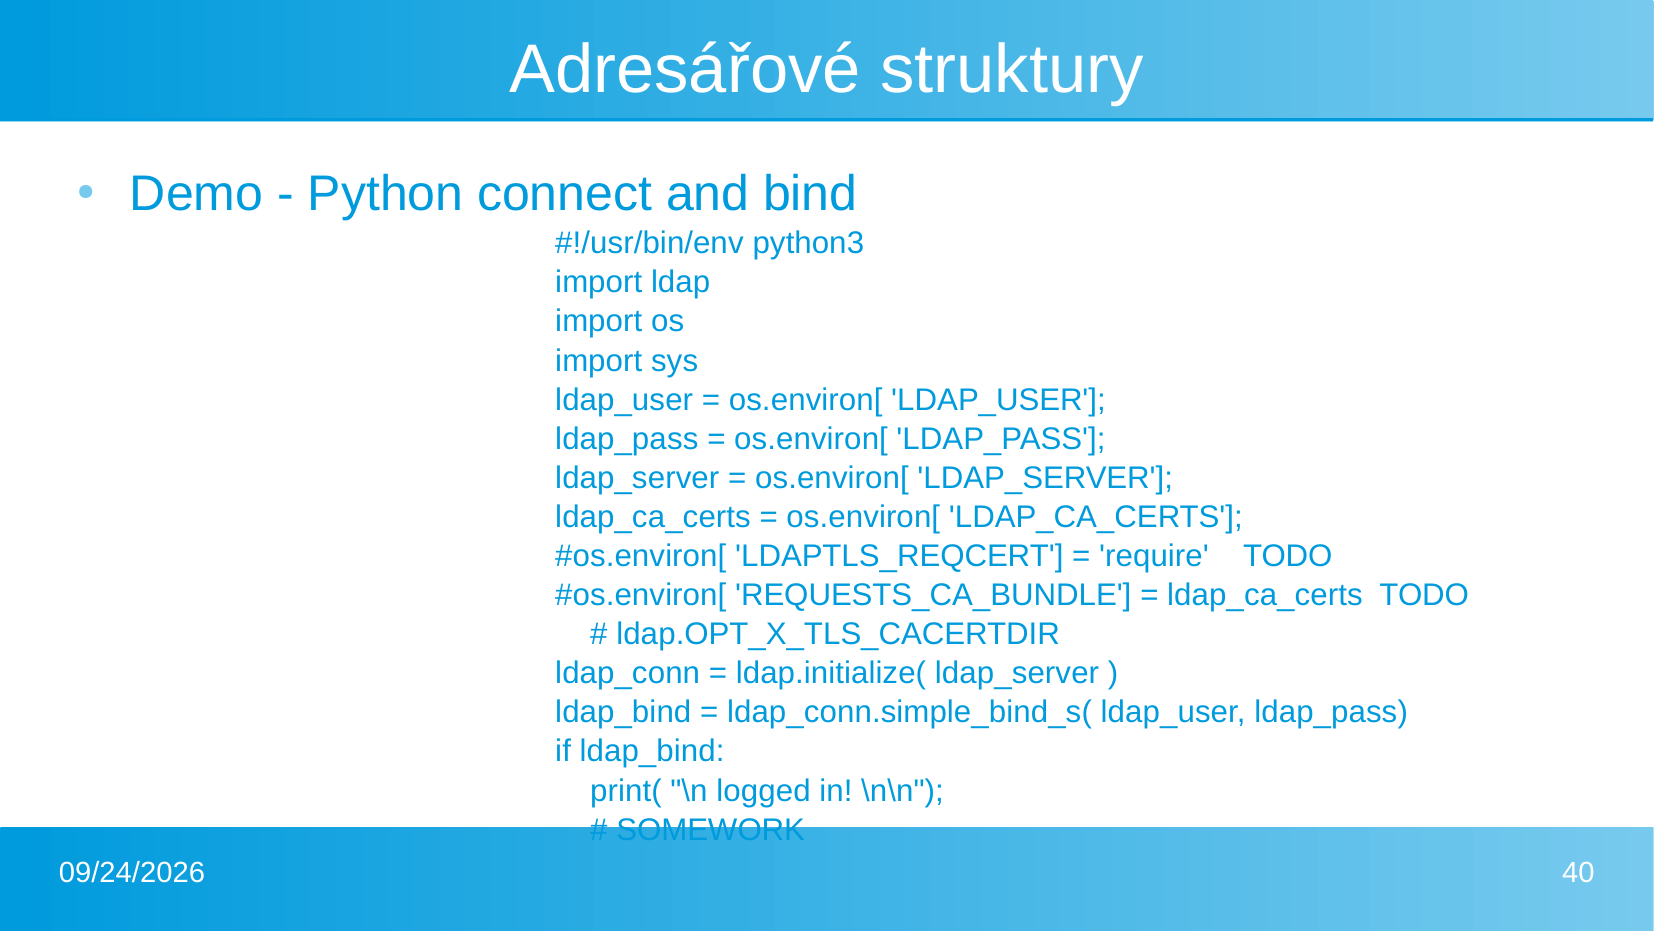

# Adresářové struktury
Demo - Python connect and bind
#!/usr/bin/env python3
import ldap
import os
import sys
ldap_user = os.environ[ 'LDAP_USER'];
ldap_pass = os.environ[ 'LDAP_PASS'];
ldap_server = os.environ[ 'LDAP_SERVER'];
ldap_ca_certs = os.environ[ 'LDAP_CA_CERTS'];
#os.environ[ 'LDAPTLS_REQCERT'] = 'require' TODO
#os.environ[ 'REQUESTS_CA_BUNDLE'] = ldap_ca_certs TODO
 # ldap.OPT_X_TLS_CACERTDIR
ldap_conn = ldap.initialize( ldap_server )
ldap_bind = ldap_conn.simple_bind_s( ldap_user, ldap_pass)
if ldap_bind:
 print( "\n logged in! \n\n");
 # SOMEWORK
40